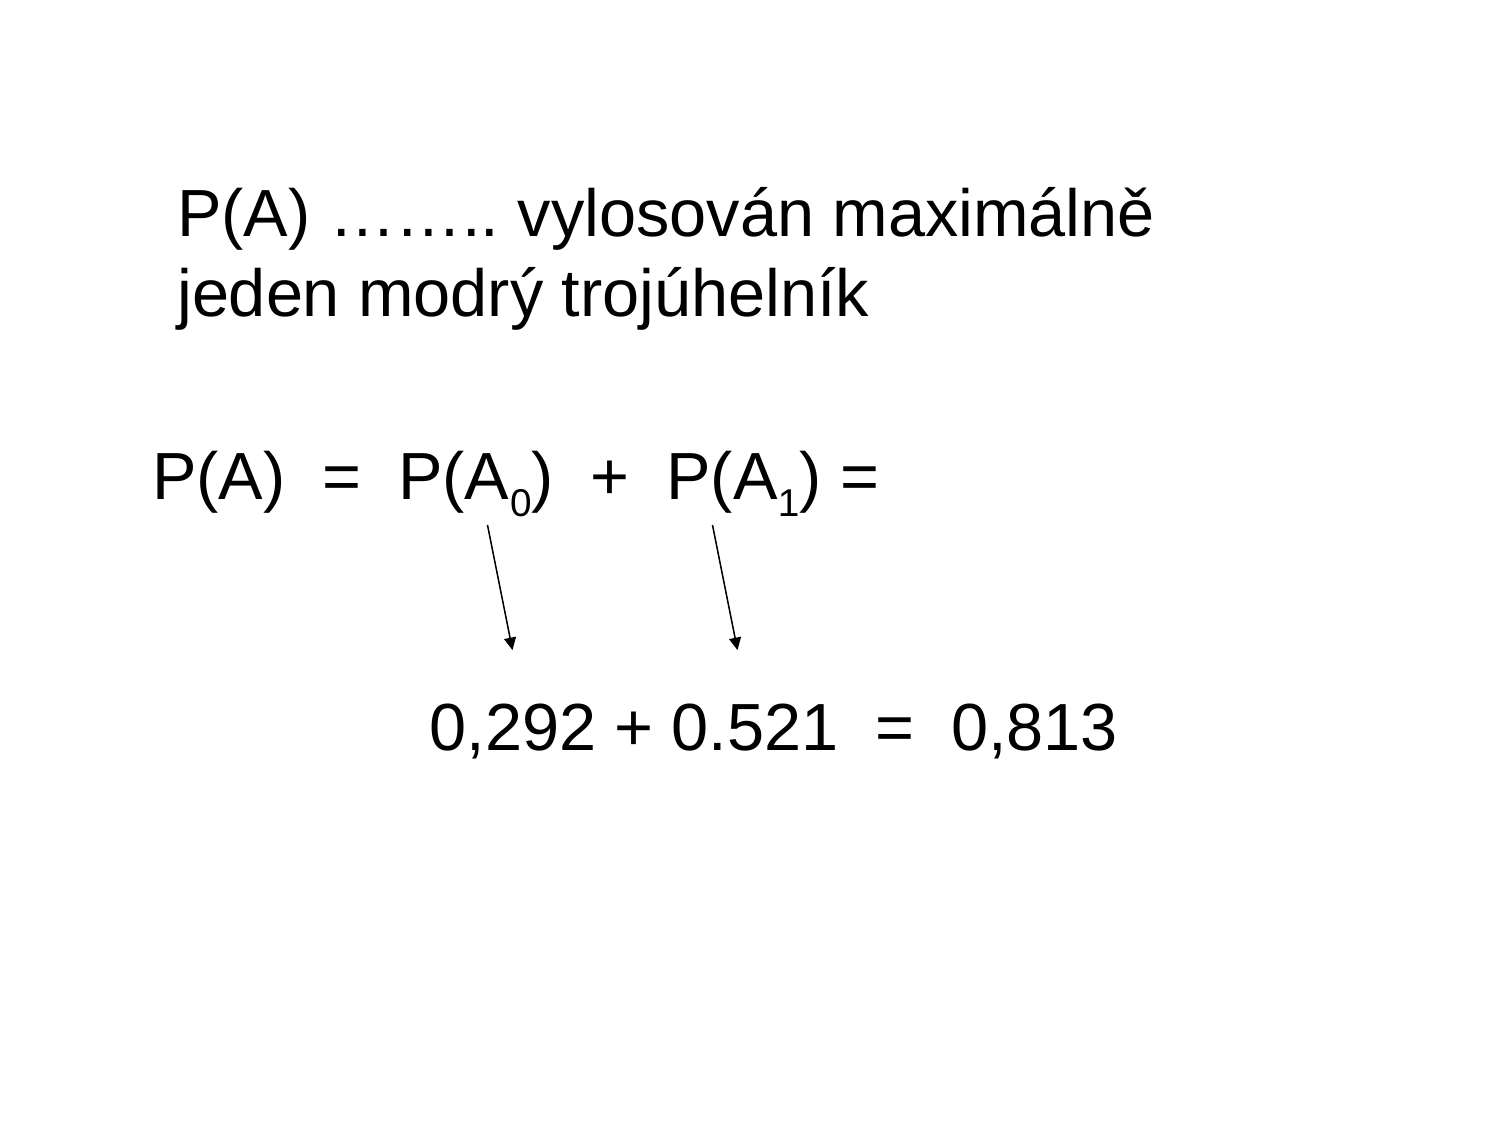

P(A) …….. vylosován maximálně jeden modrý trojúhelník
P(A) = P(A0) + P(A1) =
 0,292 + 0.521 = 0,813